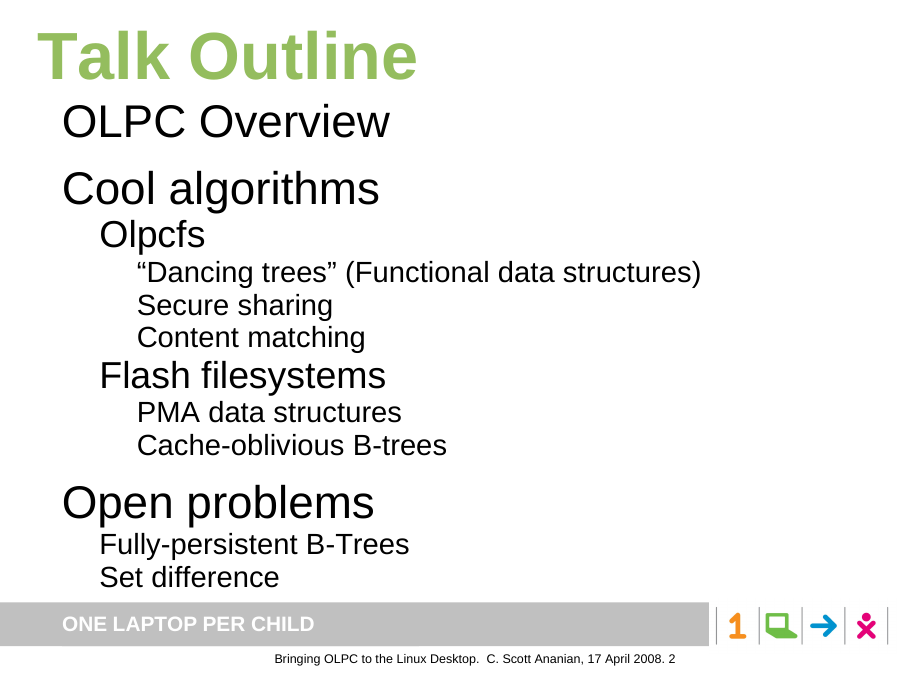

# Talk Outline
OLPC Overview
Cool algorithms
Olpcfs
“Dancing trees” (Functional data structures)
Secure sharing
Content matching
Flash filesystems
PMA data structures
Cache-oblivious B-trees
Open problems
Fully-persistent B-Trees
Set difference